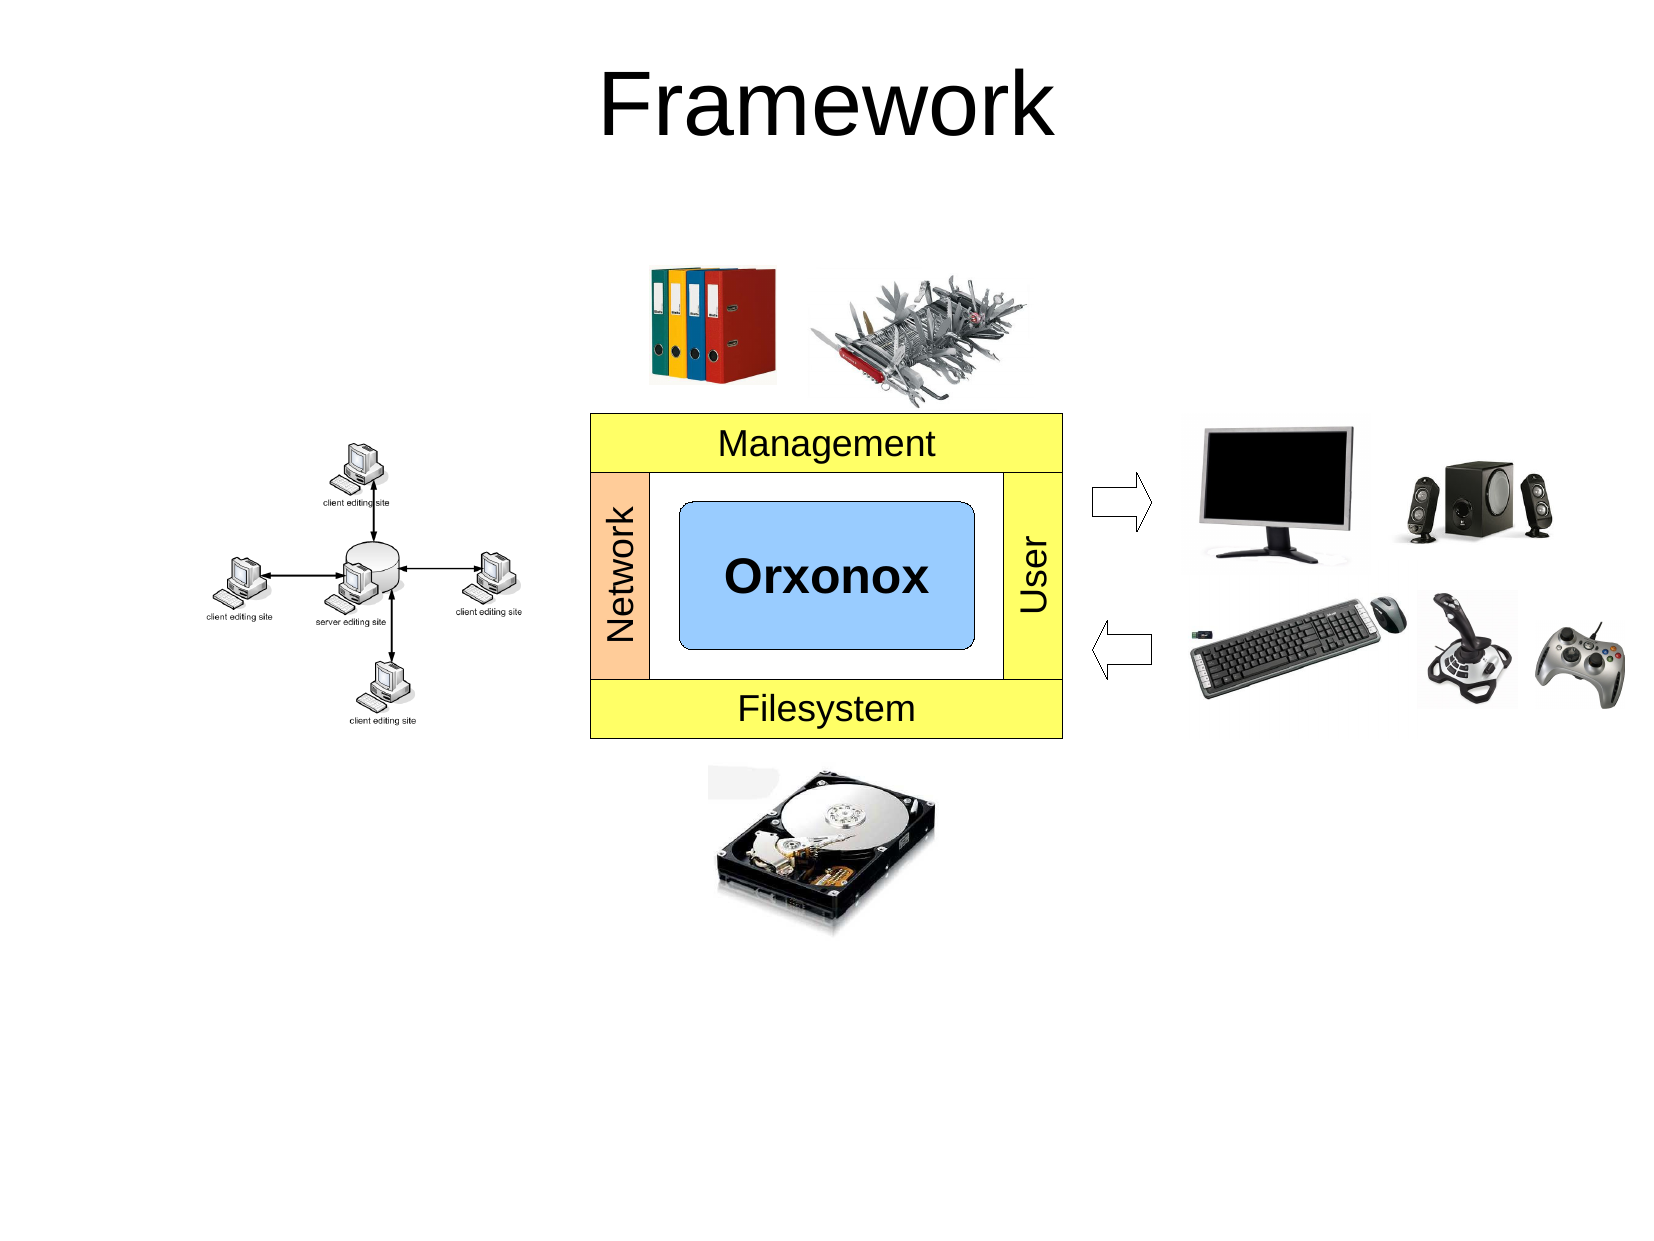

# Framework
Management
Orxonox
Network
User
Filesystem